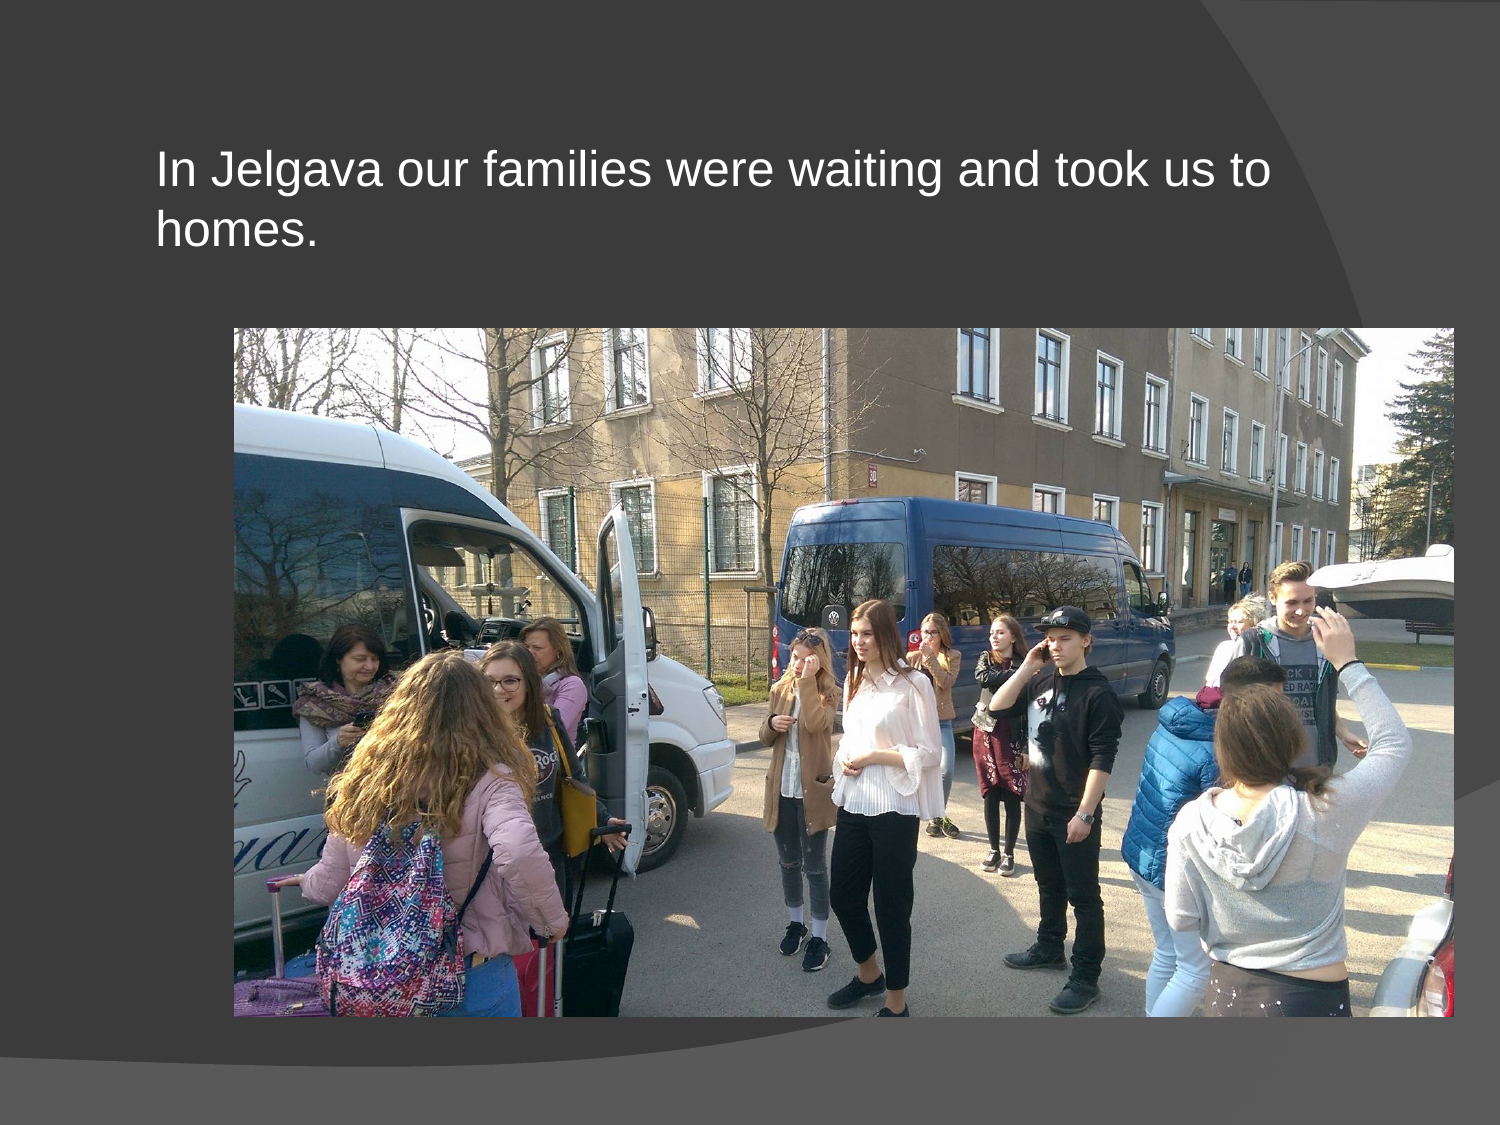

#
In Jelgava our families were waiting and took us to homes.